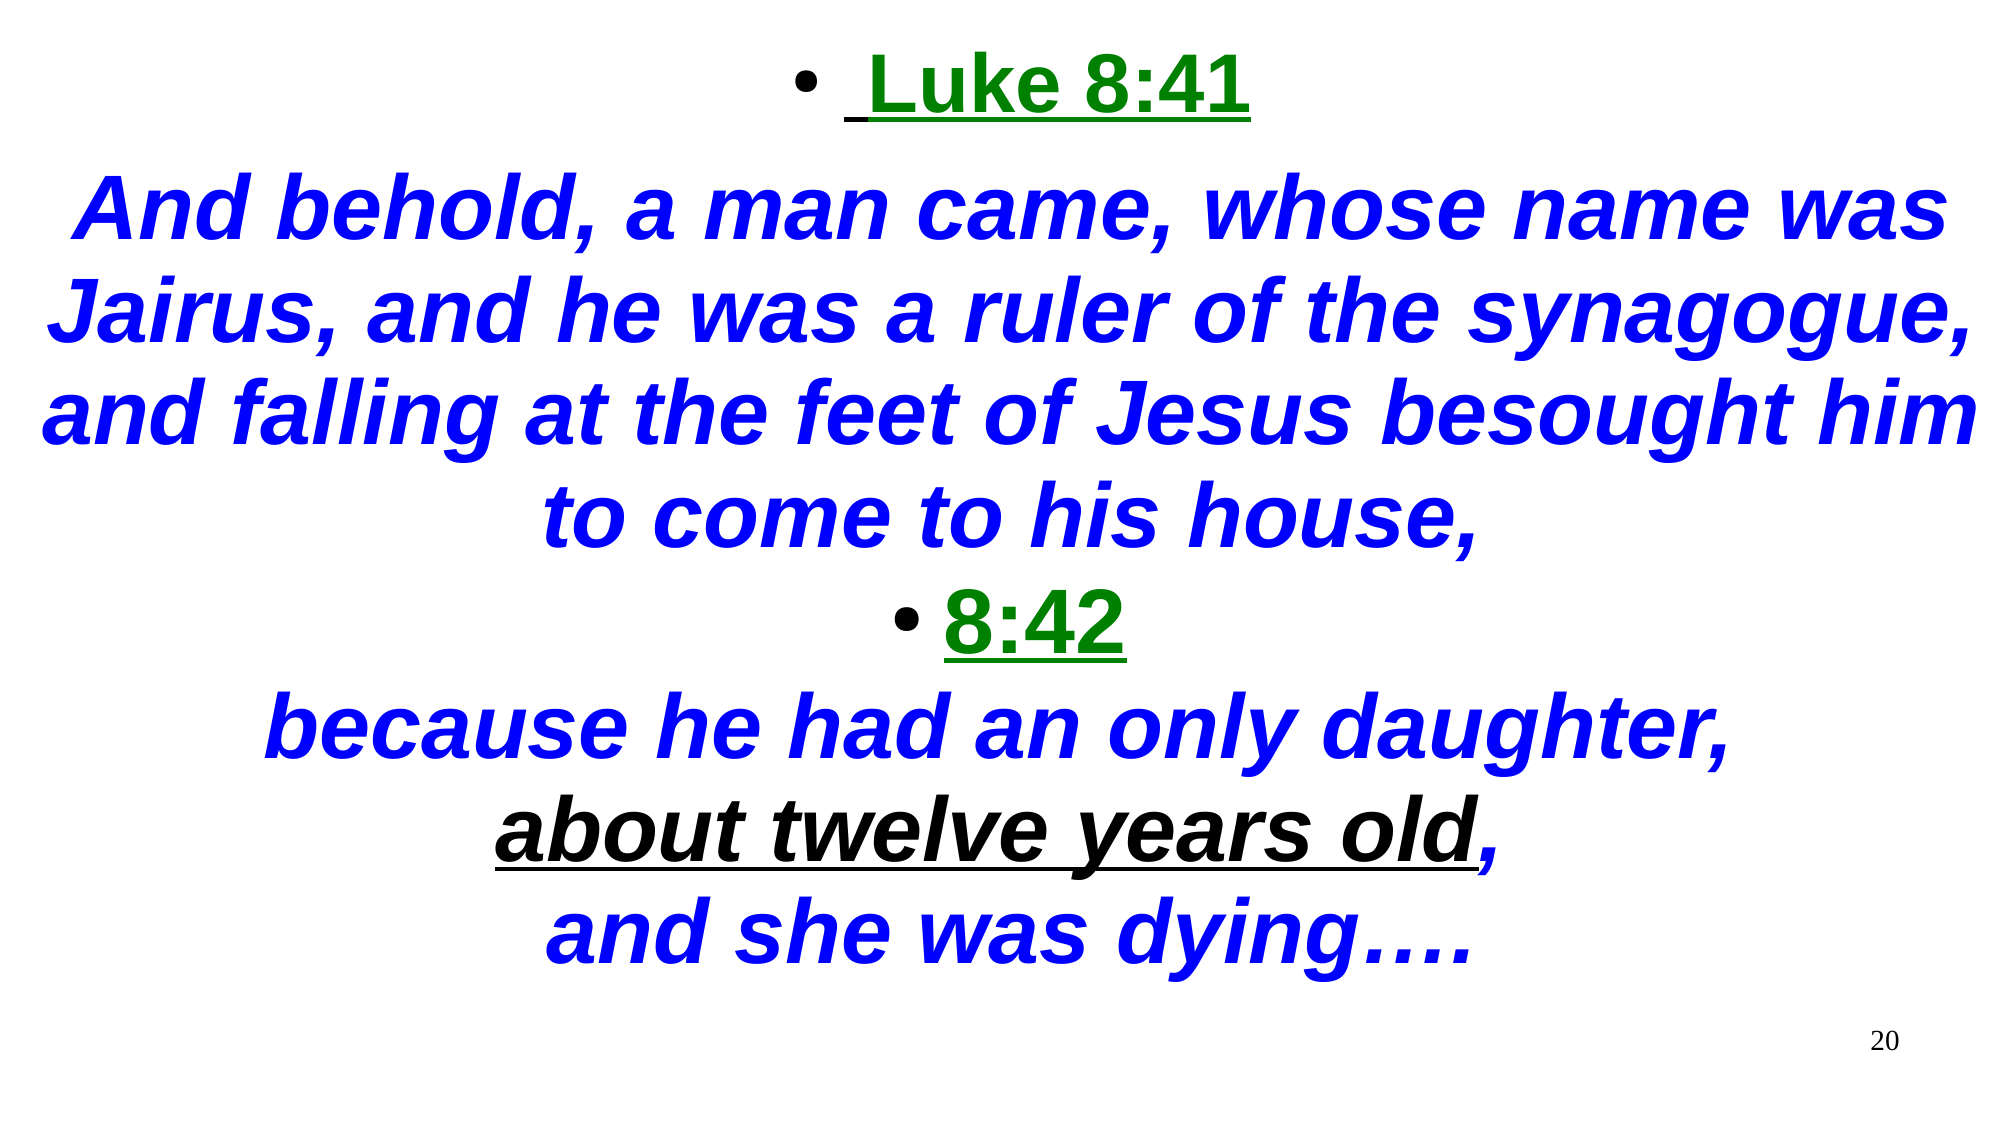

# Luke 8:41
And behold, a man came, whose name was Jairus, and he was a ruler of the synagogue, and falling at the feet of Jesus besought him
to come to his house,
8:42
because he had an only daughter,
about twelve years old,
and she was dying….
20